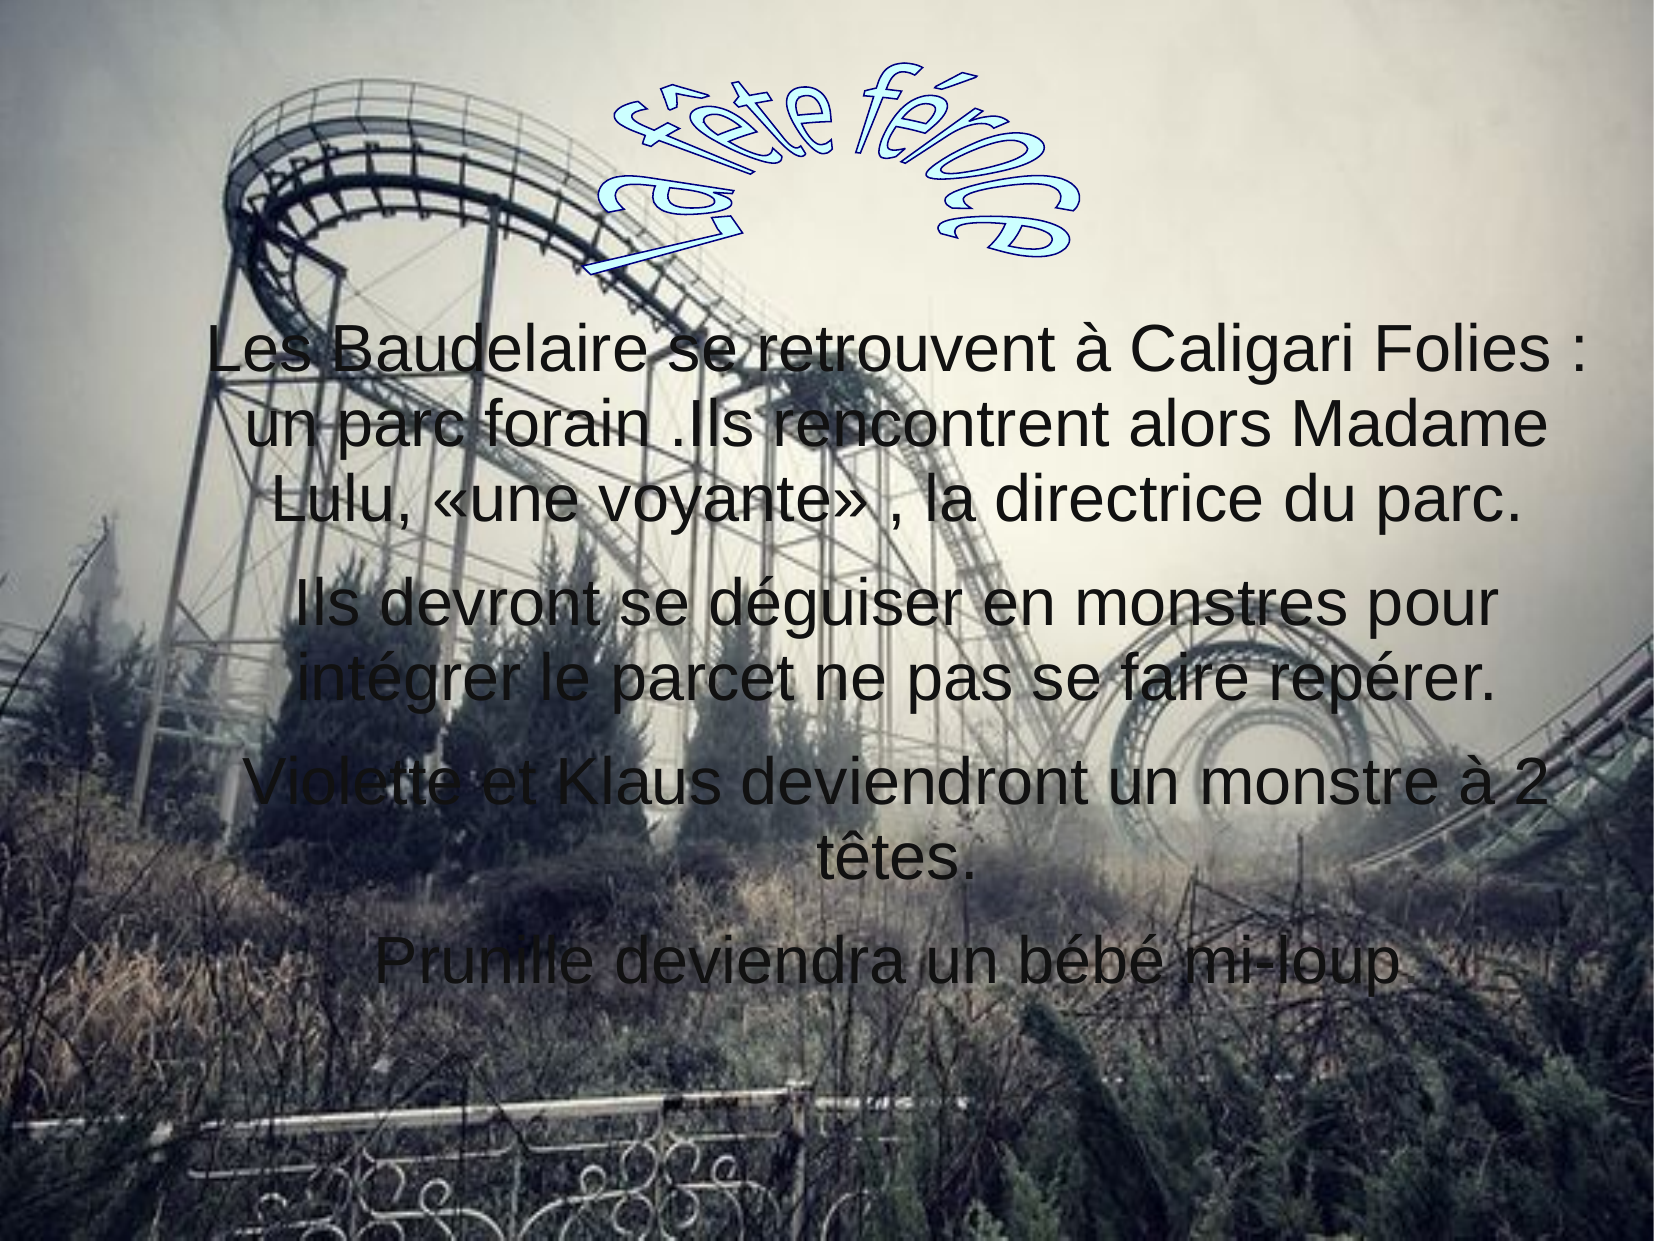

La fête féroce
# Les Baudelaire se retrouvent à Caligari Folies : un parc forain .Ils rencontrent alors Madame Lulu, «une voyante» , la directrice du parc.
Ils devront se déguiser en monstres pour intégrer le parcet ne pas se faire repérer.
Violette et Klaus deviendront un monstre à 2 têtes.
Prunille deviendra un bébé mi-loup.